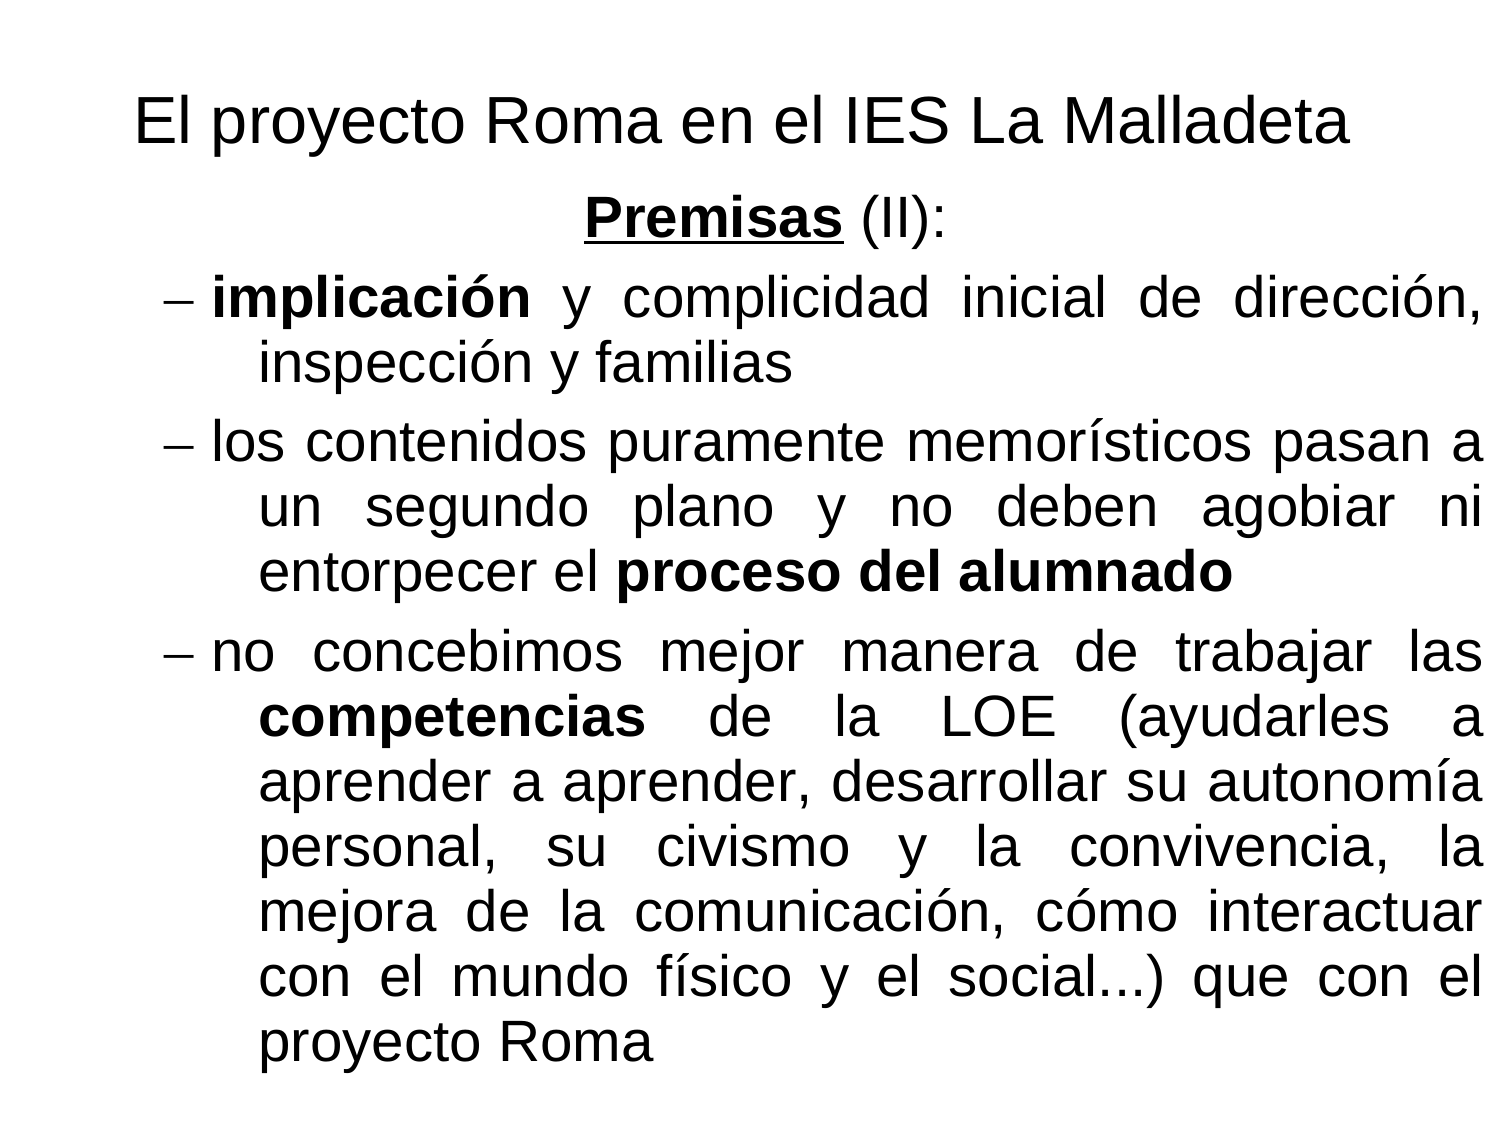

# El proyecto Roma en el IES La Malladeta
 Premisas (II):
implicación y complicidad inicial de dirección, inspección y familias
los contenidos puramente memorísticos pasan a un segundo plano y no deben agobiar ni entorpecer el proceso del alumnado
no concebimos mejor manera de trabajar las competencias de la LOE (ayudarles a aprender a aprender, desarrollar su autonomía personal, su civismo y la convivencia, la mejora de la comunicación, cómo interactuar con el mundo físico y el social...) que con el proyecto Roma